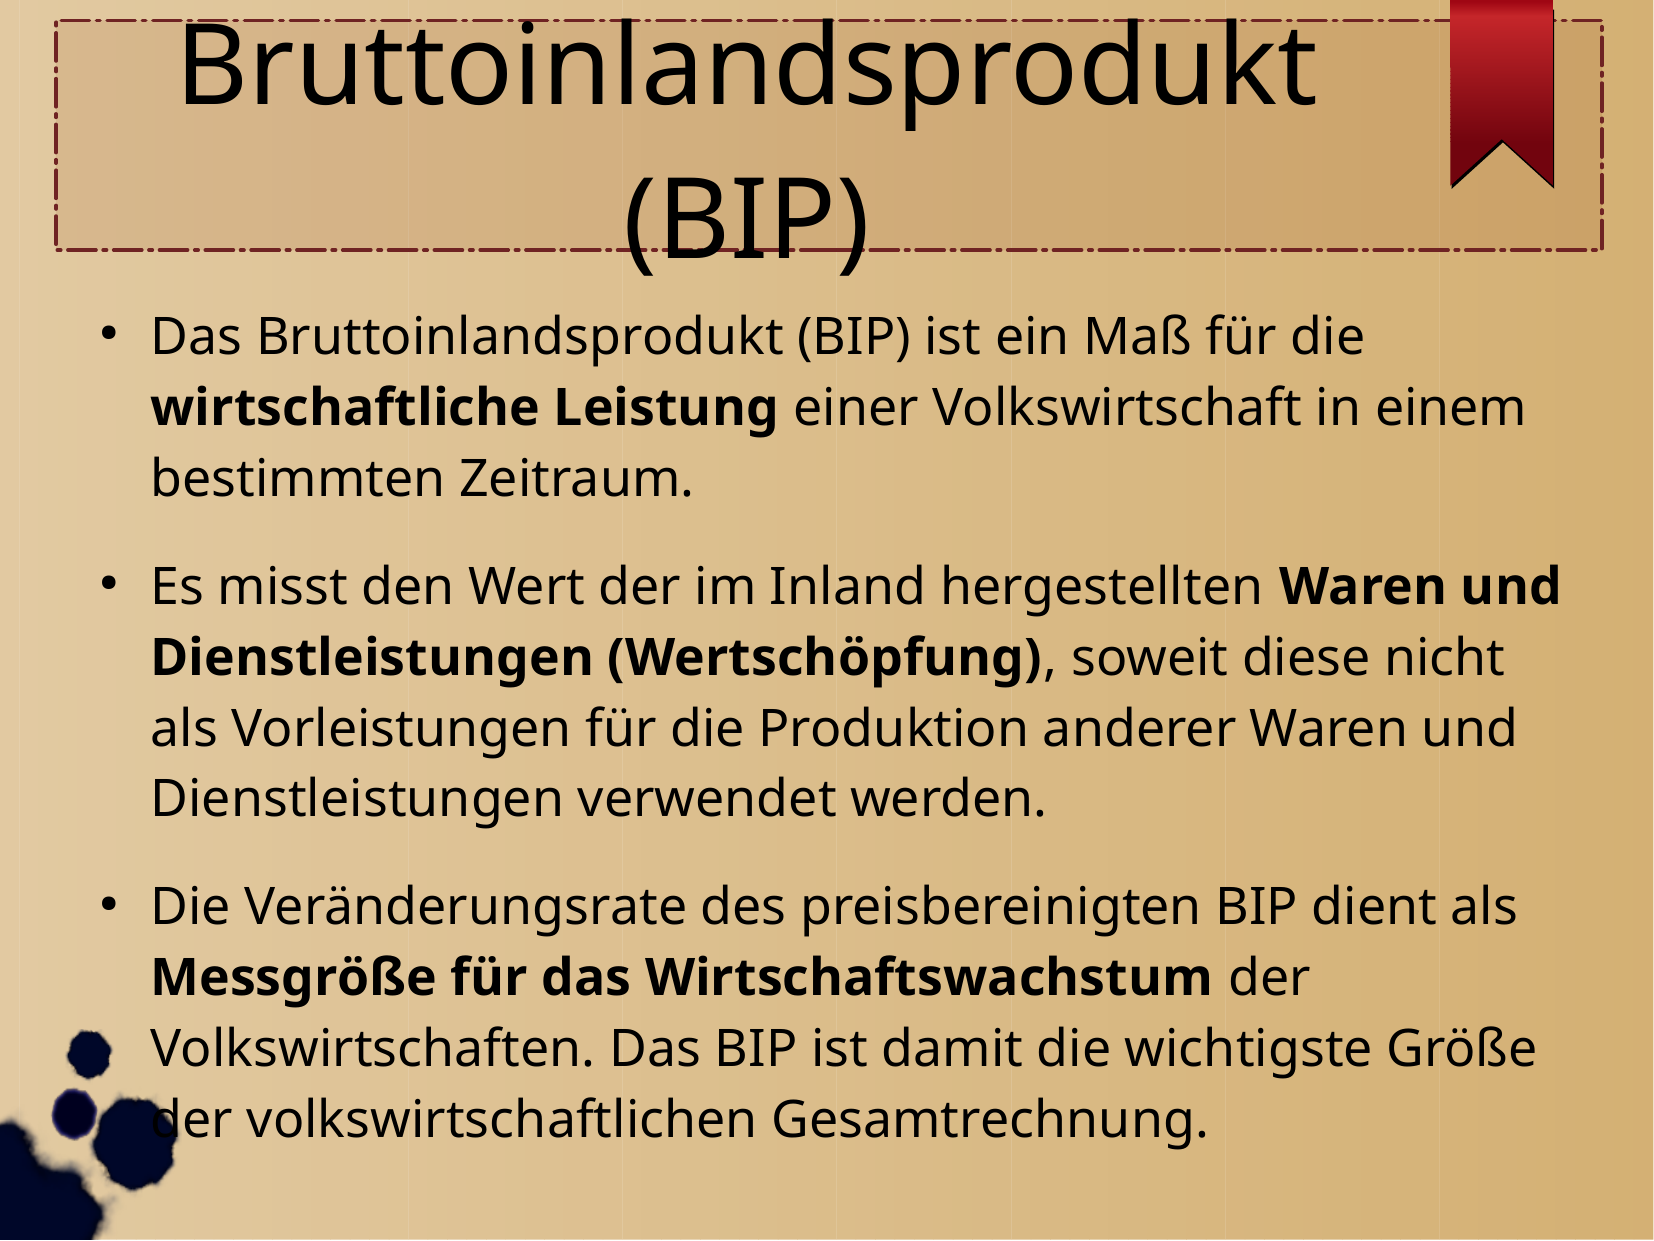

# Bruttoinlandsprodukt (BIP)
Das Bruttoinlandsprodukt (BIP) ist ein Maß für die wirtschaftliche Leistung einer Volkswirtschaft in einem bestimmten Zeitraum.
Es misst den Wert der im Inland hergestellten Waren und Dienstleistungen (Wertschöpfung), soweit diese nicht als Vorleistungen für die Produktion anderer Waren und Dienstleistungen verwendet werden.
Die Veränderungsrate des preisbereinigten BIP dient als Messgröße für das Wirtschaftswachstum der Volkswirtschaften. Das BIP ist damit die wichtigste Größe der volkswirtschaftlichen Gesamtrechnung.